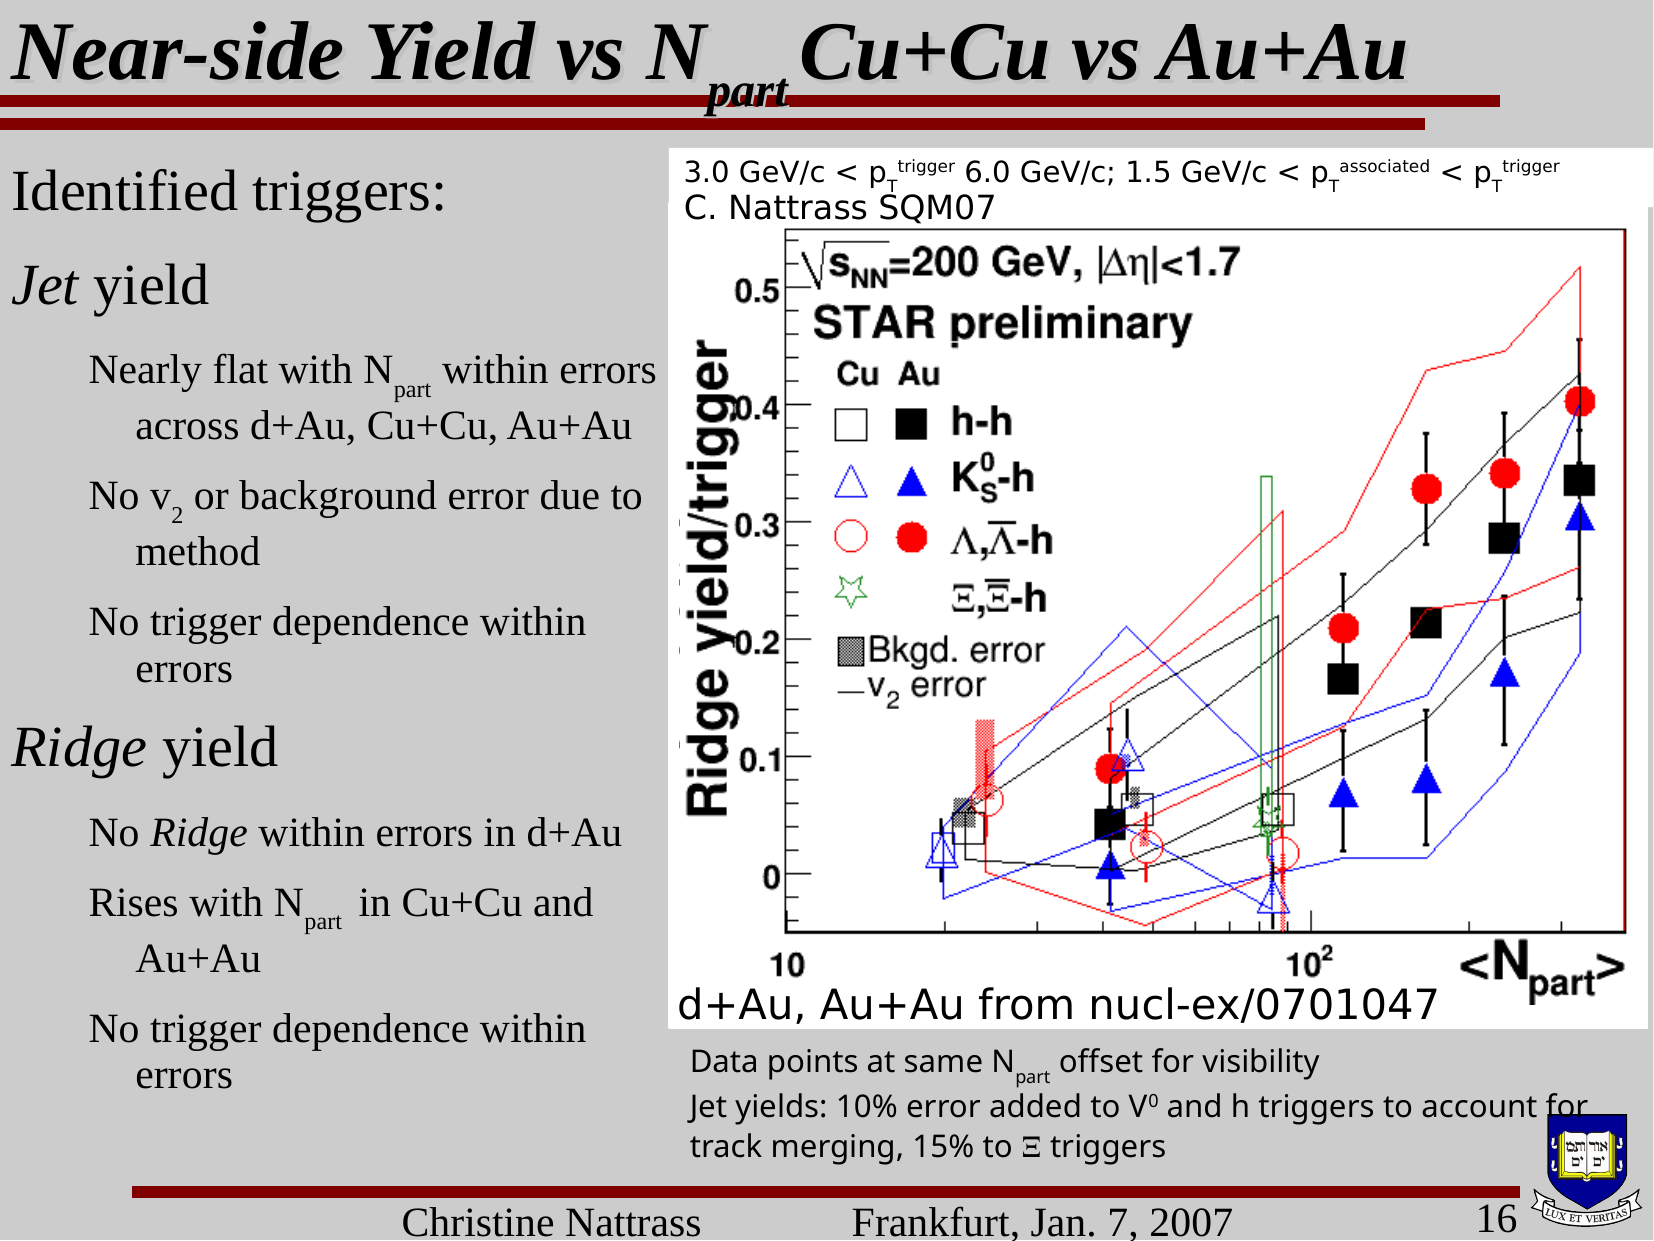

# Near-side Yield vs Npart Cu+Cu vs Au+Au
3.0 GeV/c < pTtrigger 6.0 GeV/c; 1.5 GeV/c < pTassociated < pTtrigger
Identified triggers:
Jet yield
Nearly flat with Npart within errors across d+Au, Cu+Cu, Au+Au
No v2 or background error due to method
No trigger dependence within errors
Ridge yield
No Ridge within errors in d+Au
Rises with Npart in Cu+Cu and Au+Au
No trigger dependence within errors
C. Nattrass SQM07
d+Au, Au+Au from nucl-ex/0701047
Data points at same Npart offset for visibility
Jet yields: 10% error added to V0 and h triggers to account for track merging, 15% to  triggers